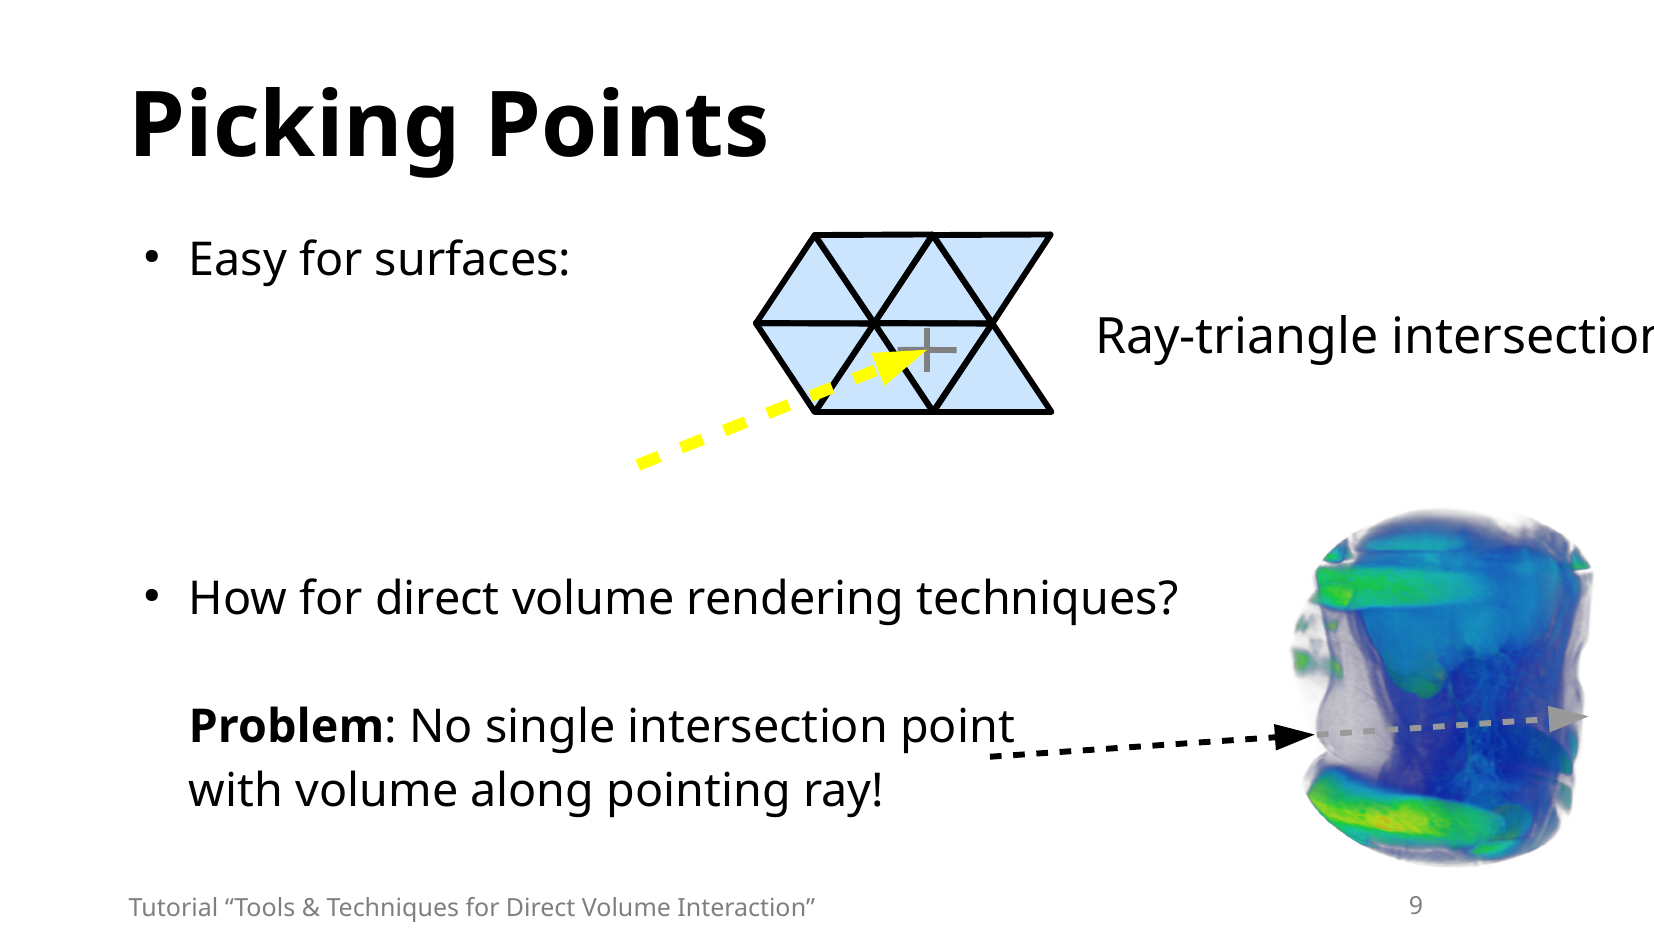

# Picking Points
Easy for surfaces:
How for direct volume rendering techniques?
Problem: No single intersection point
with volume along pointing ray!
Ray-triangle intersection